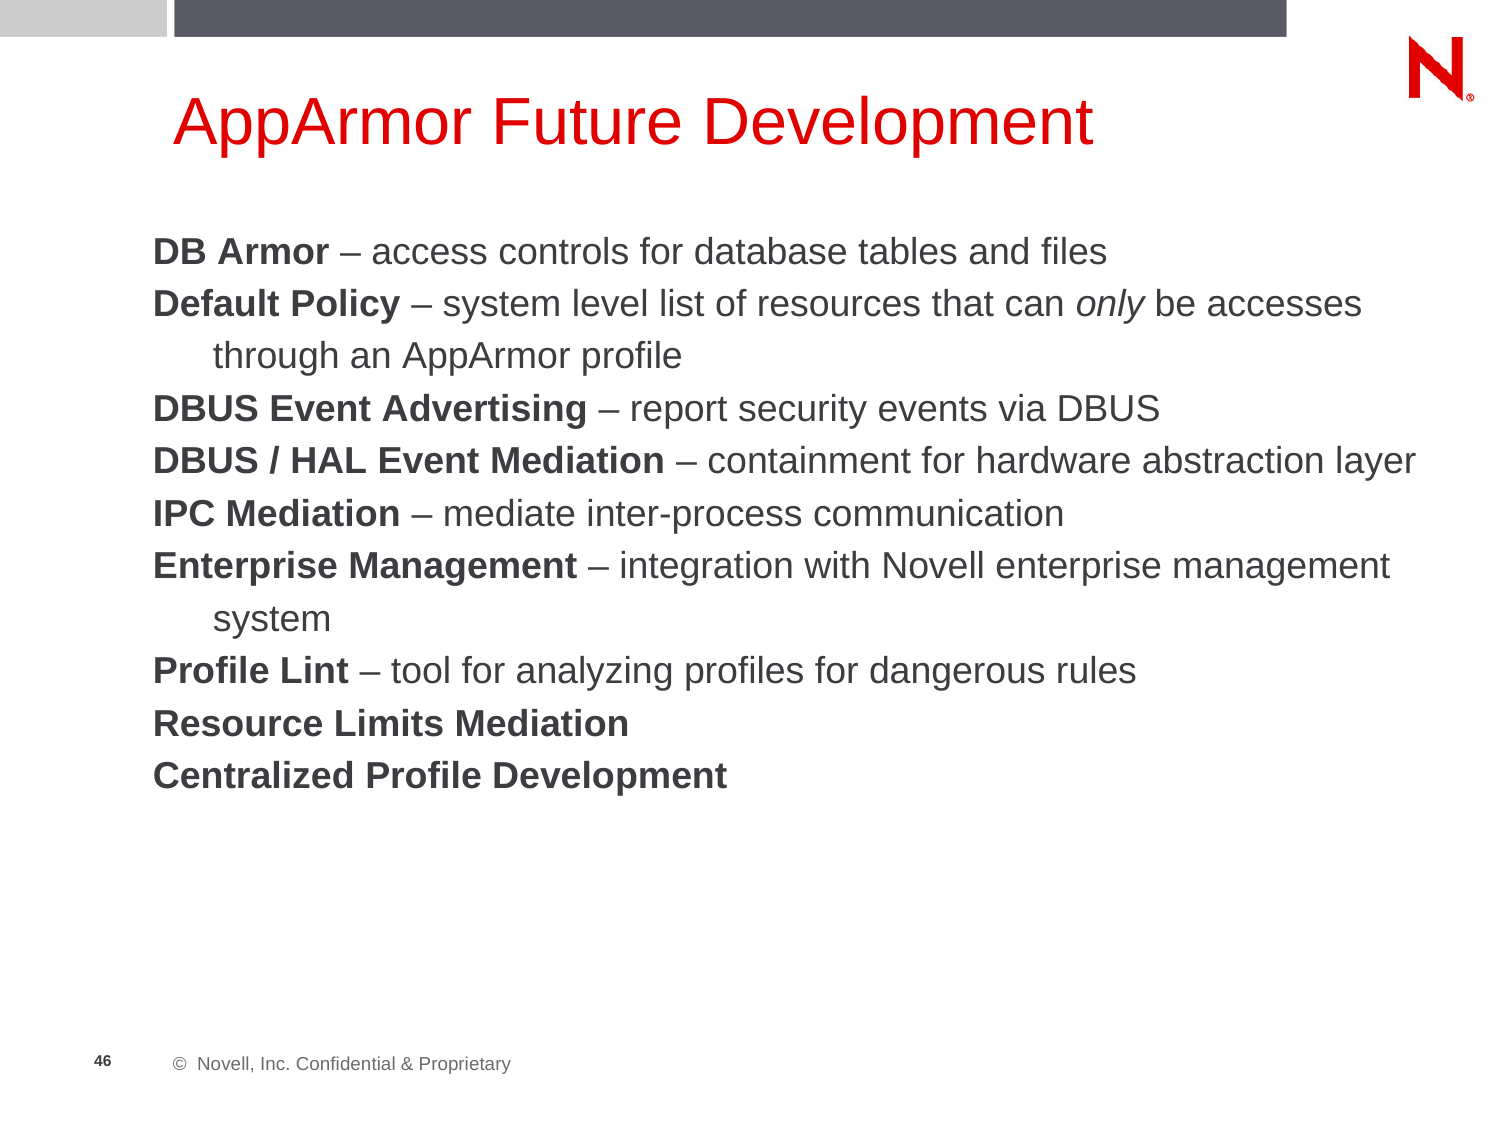

# AppArmor Future Development
DB Armor – access controls for database tables and files
Default Policy – system level list of resources that can only be accesses through an AppArmor profile
DBUS Event Advertising – report security events via DBUS
DBUS / HAL Event Mediation – containment for hardware abstraction layer
IPC Mediation – mediate inter-process communication
Enterprise Management – integration with Novell enterprise management system
Profile Lint – tool for analyzing profiles for dangerous rules
Resource Limits Mediation
Centralized Profile Development